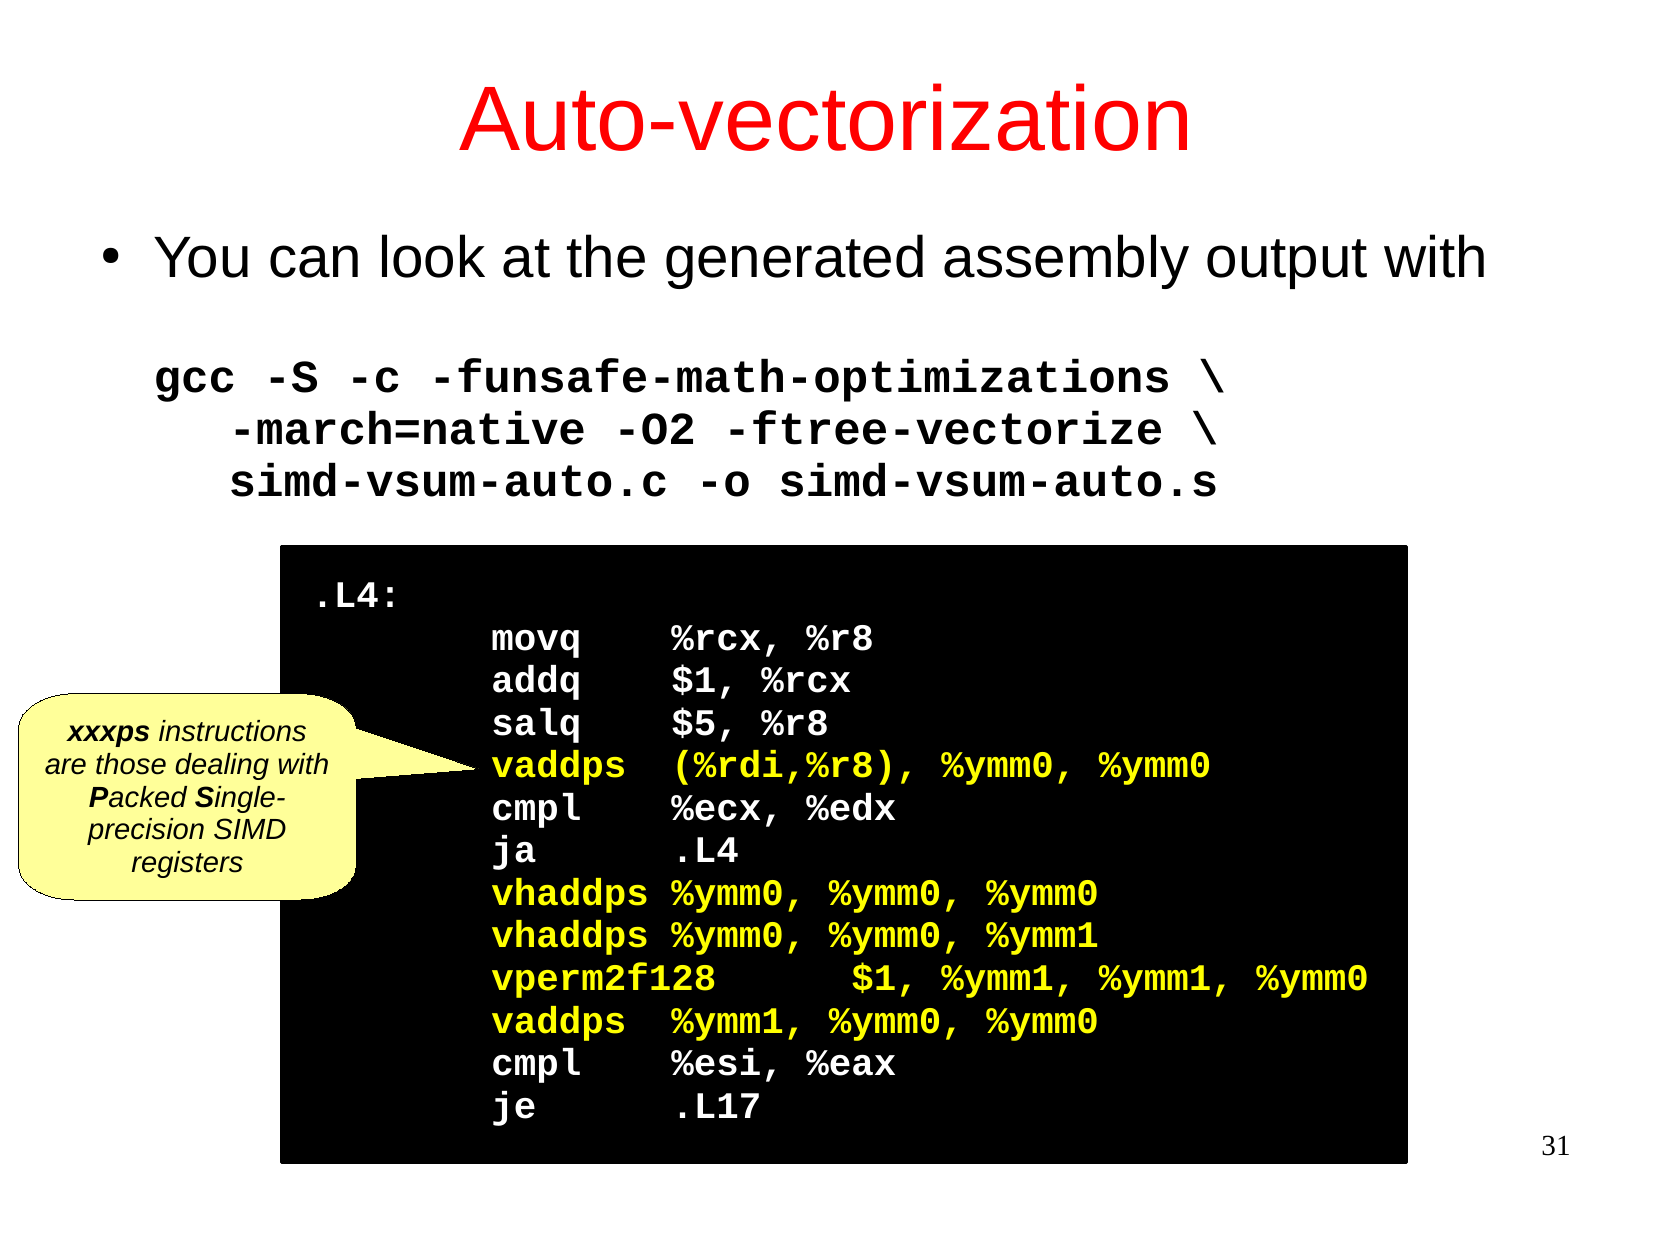

# Auto-vectorization
You can look at the generated assembly output with
gcc -S -c -funsafe-math-optimizations \
	-march=native -O2 -ftree-vectorize \
	simd-vsum-auto.c -o simd-vsum-auto.s
.L4:
 movq %rcx, %r8
 addq $1, %rcx
 salq $5, %r8
 vaddps (%rdi,%r8), %ymm0, %ymm0
 cmpl %ecx, %edx
 ja .L4
 vhaddps %ymm0, %ymm0, %ymm0
 vhaddps %ymm0, %ymm0, %ymm1
 vperm2f128 $1, %ymm1, %ymm1, %ymm0
 vaddps %ymm1, %ymm0, %ymm0
 cmpl %esi, %eax
 je .L17
xxxps instructions are those dealing with Packed Single-precision SIMD registers
SIMD Programming
31